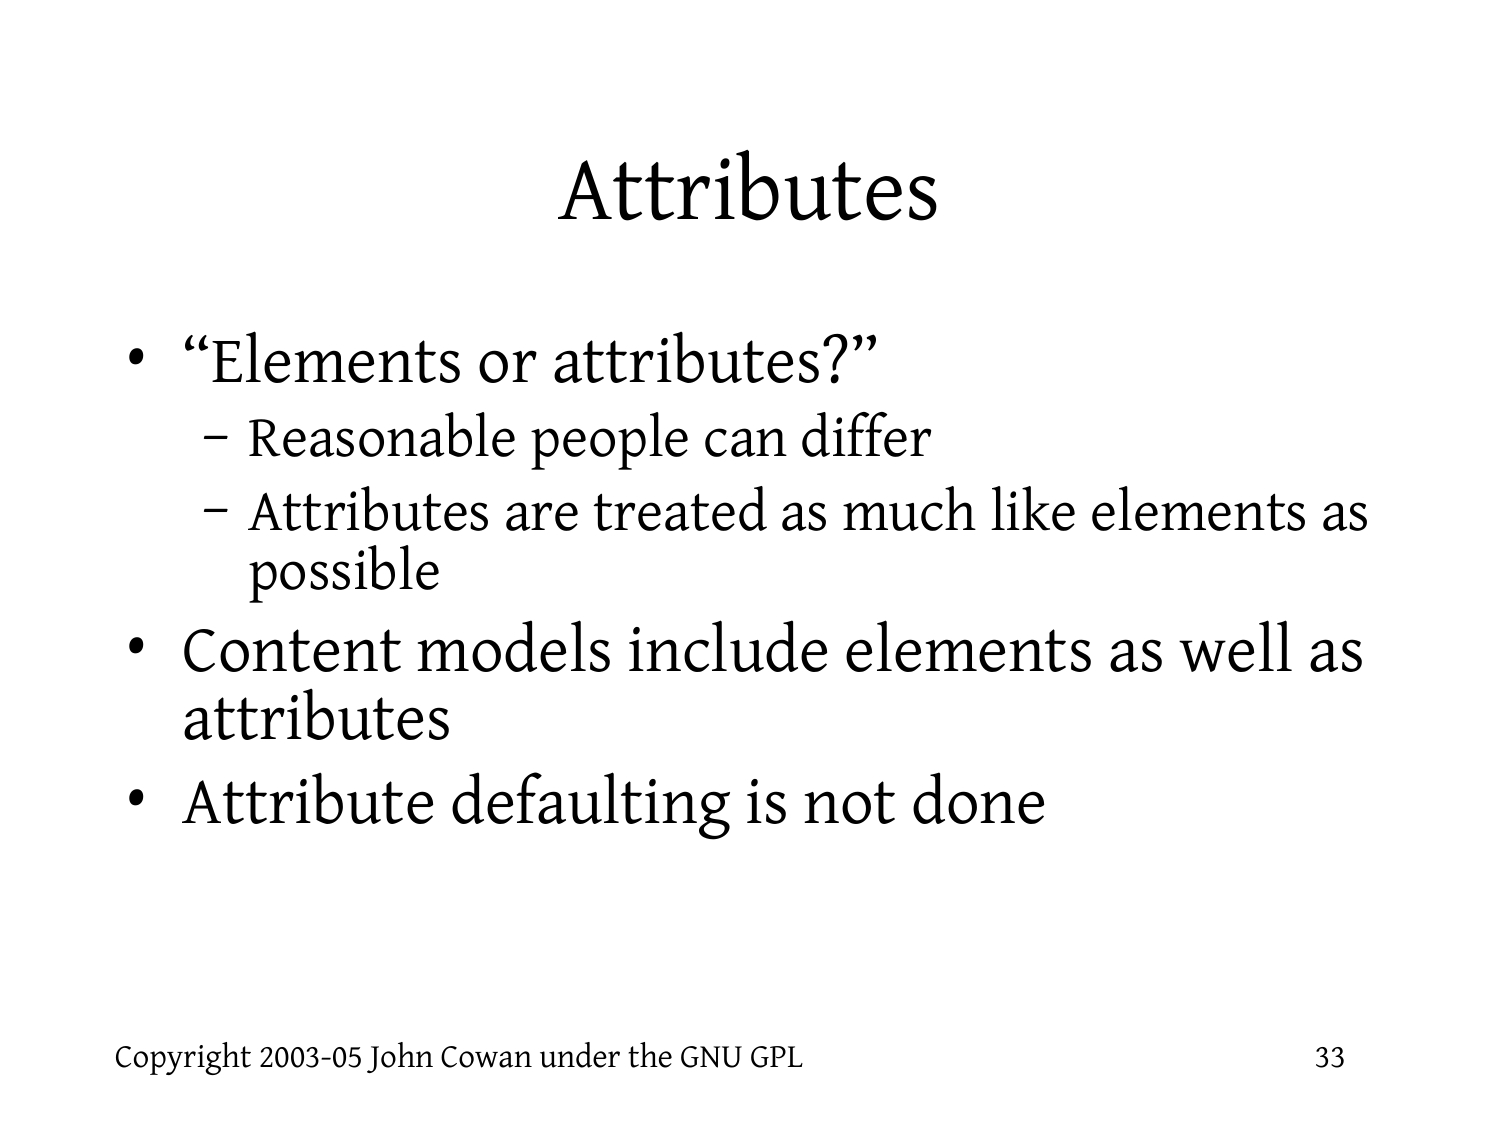

# Attributes
“Elements or attributes?”
Reasonable people can differ
Attributes are treated as much like elements as possible
Content models include elements as well as attributes
Attribute defaulting is not done